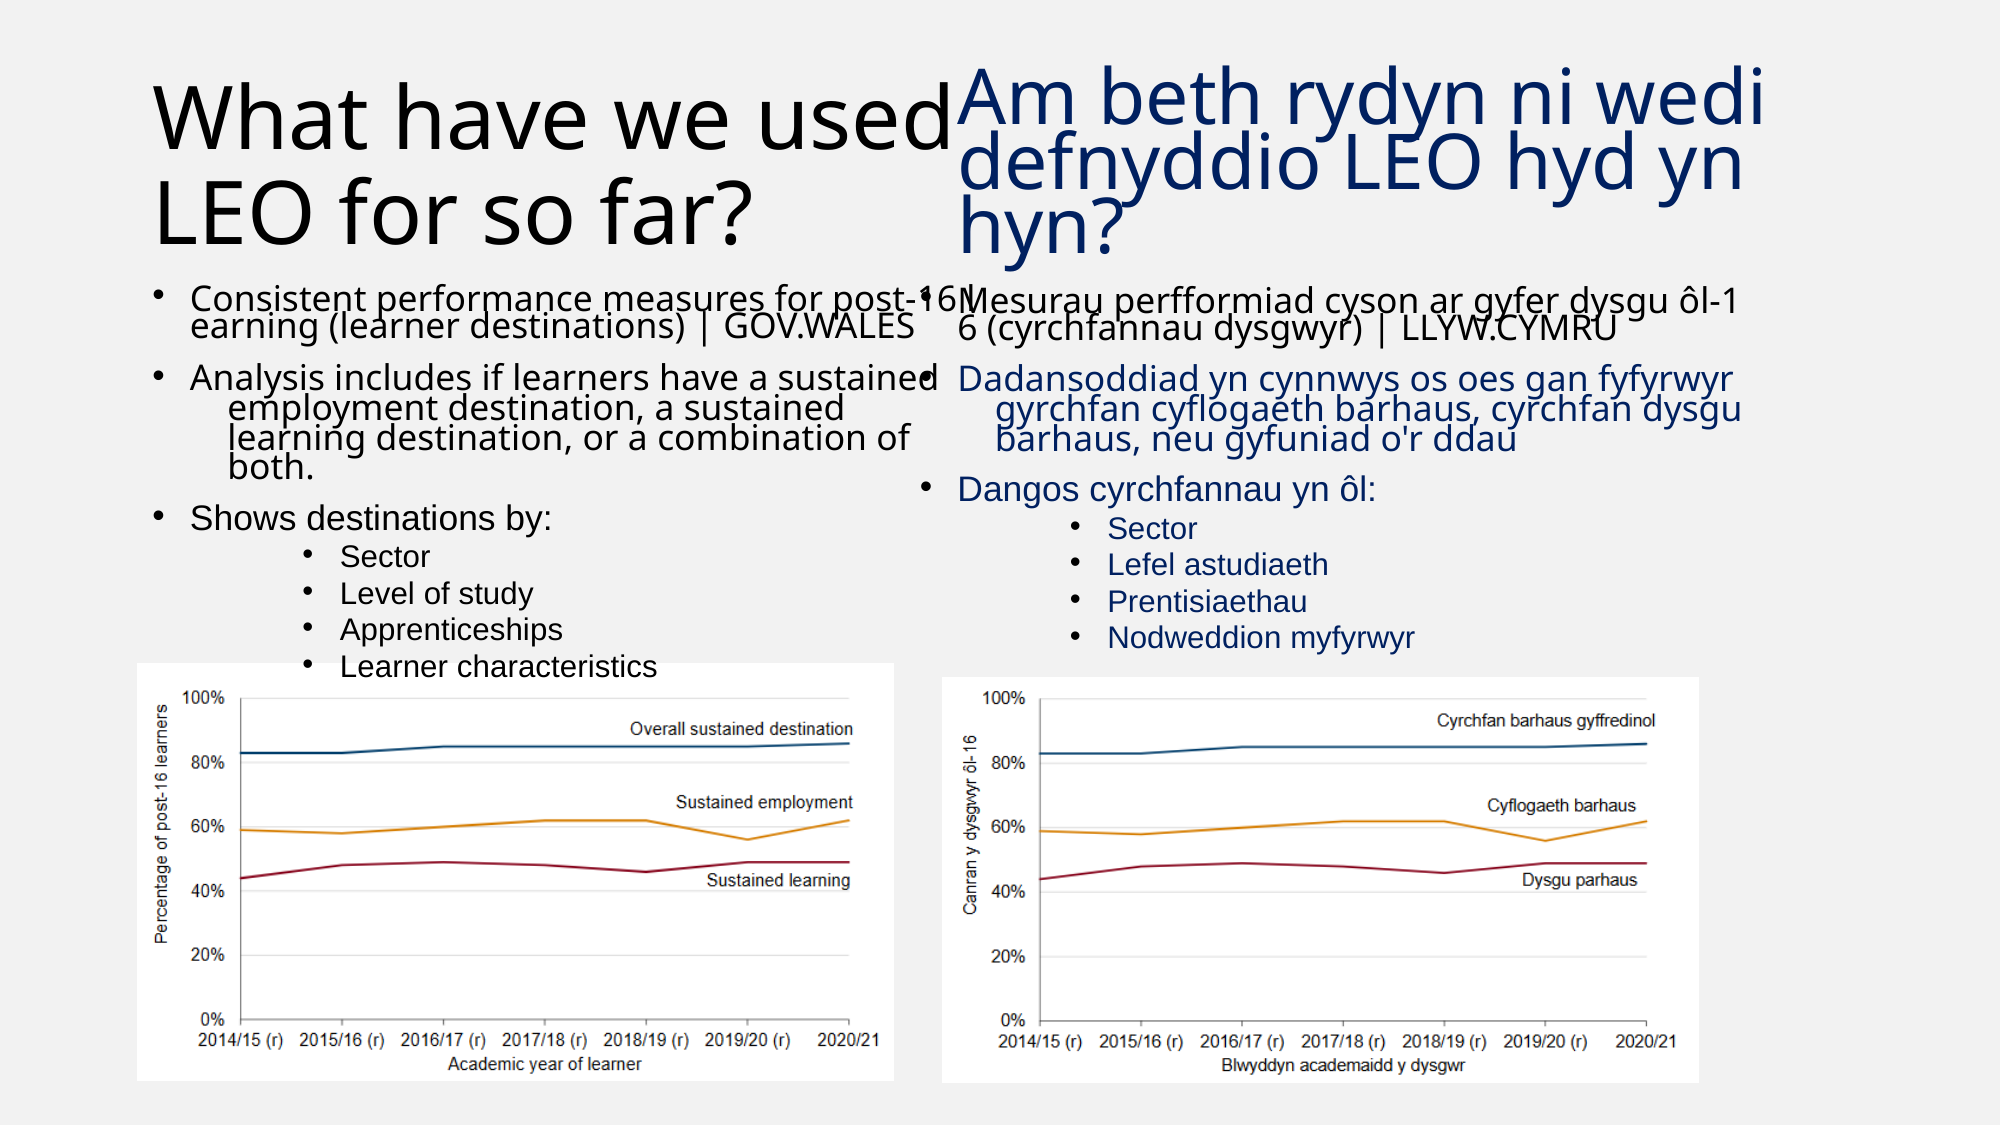

What have we used LEO for so far?
Am beth rydyn ni wedi defnyddio LEO hyd yn hyn?
# Consistent performance measures for post-16 learning (learner destinations) | GOV.WALES
Analysis includes if learners have a sustained employment destination, a sustained learning destination, or a combination of both.
Shows destinations by:
Sector
Level of study
Apprenticeships
Learner characteristics
Mesurau perfformiad cyson ar gyfer dysgu ôl-16 (cyrchfannau dysgwyr) | LLYW.CYMRU
Dadansoddiad yn cynnwys os oes gan fyfyrwyr gyrchfan cyflogaeth barhaus, cyrchfan dysgu barhaus, neu gyfuniad o'r ddau
Dangos cyrchfannau yn ôl:
Sector
Lefel astudiaeth
Prentisiaethau
Nodweddion myfyrwyr